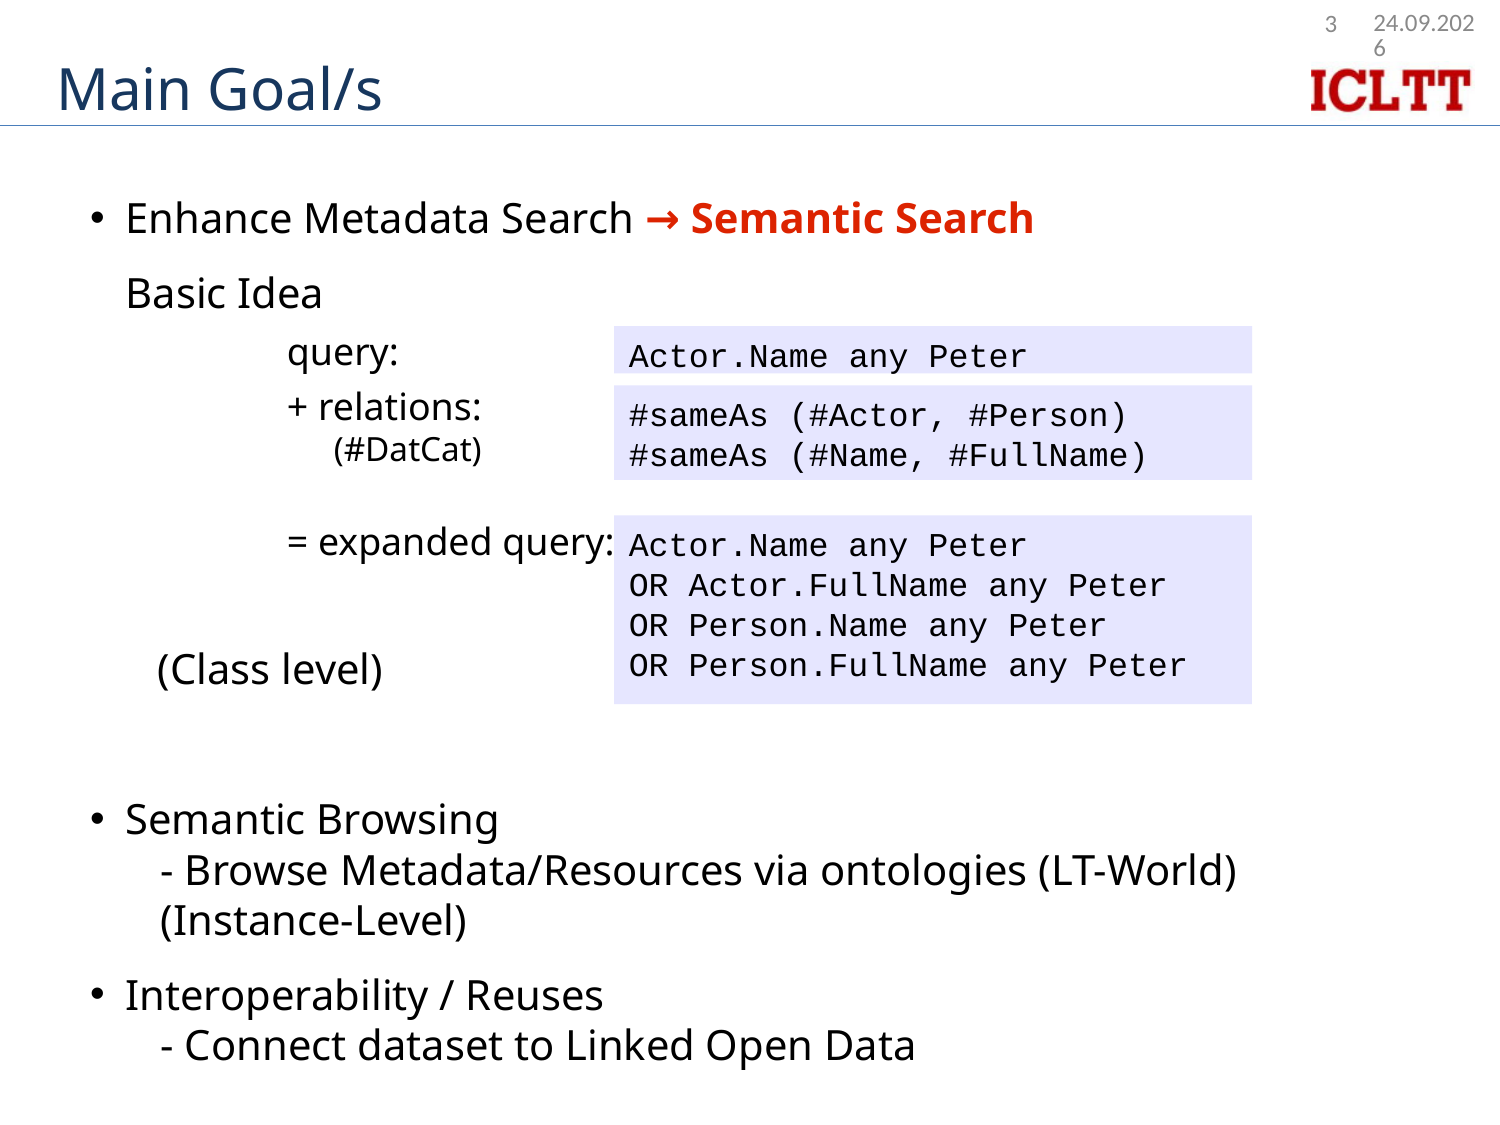

3
# Main Goal/s
Enhance Metadata Search → Semantic Search
Basic Idea
query:
+ relations:
(#DatCat)
= expanded query:
 (Class level)
Semantic Browsing
- Browse Metadata/Resources via ontologies (LT-World)
(Instance-Level)
Interoperability / Reuses
- Connect dataset to Linked Open Data
Actor.Name any Peter
#sameAs (#Actor, #Person)
#sameAs (#Name, #FullName)
Actor.Name any Peter
OR Actor.FullName any Peter
OR Person.Name any Peter
OR Person.FullName any Peter